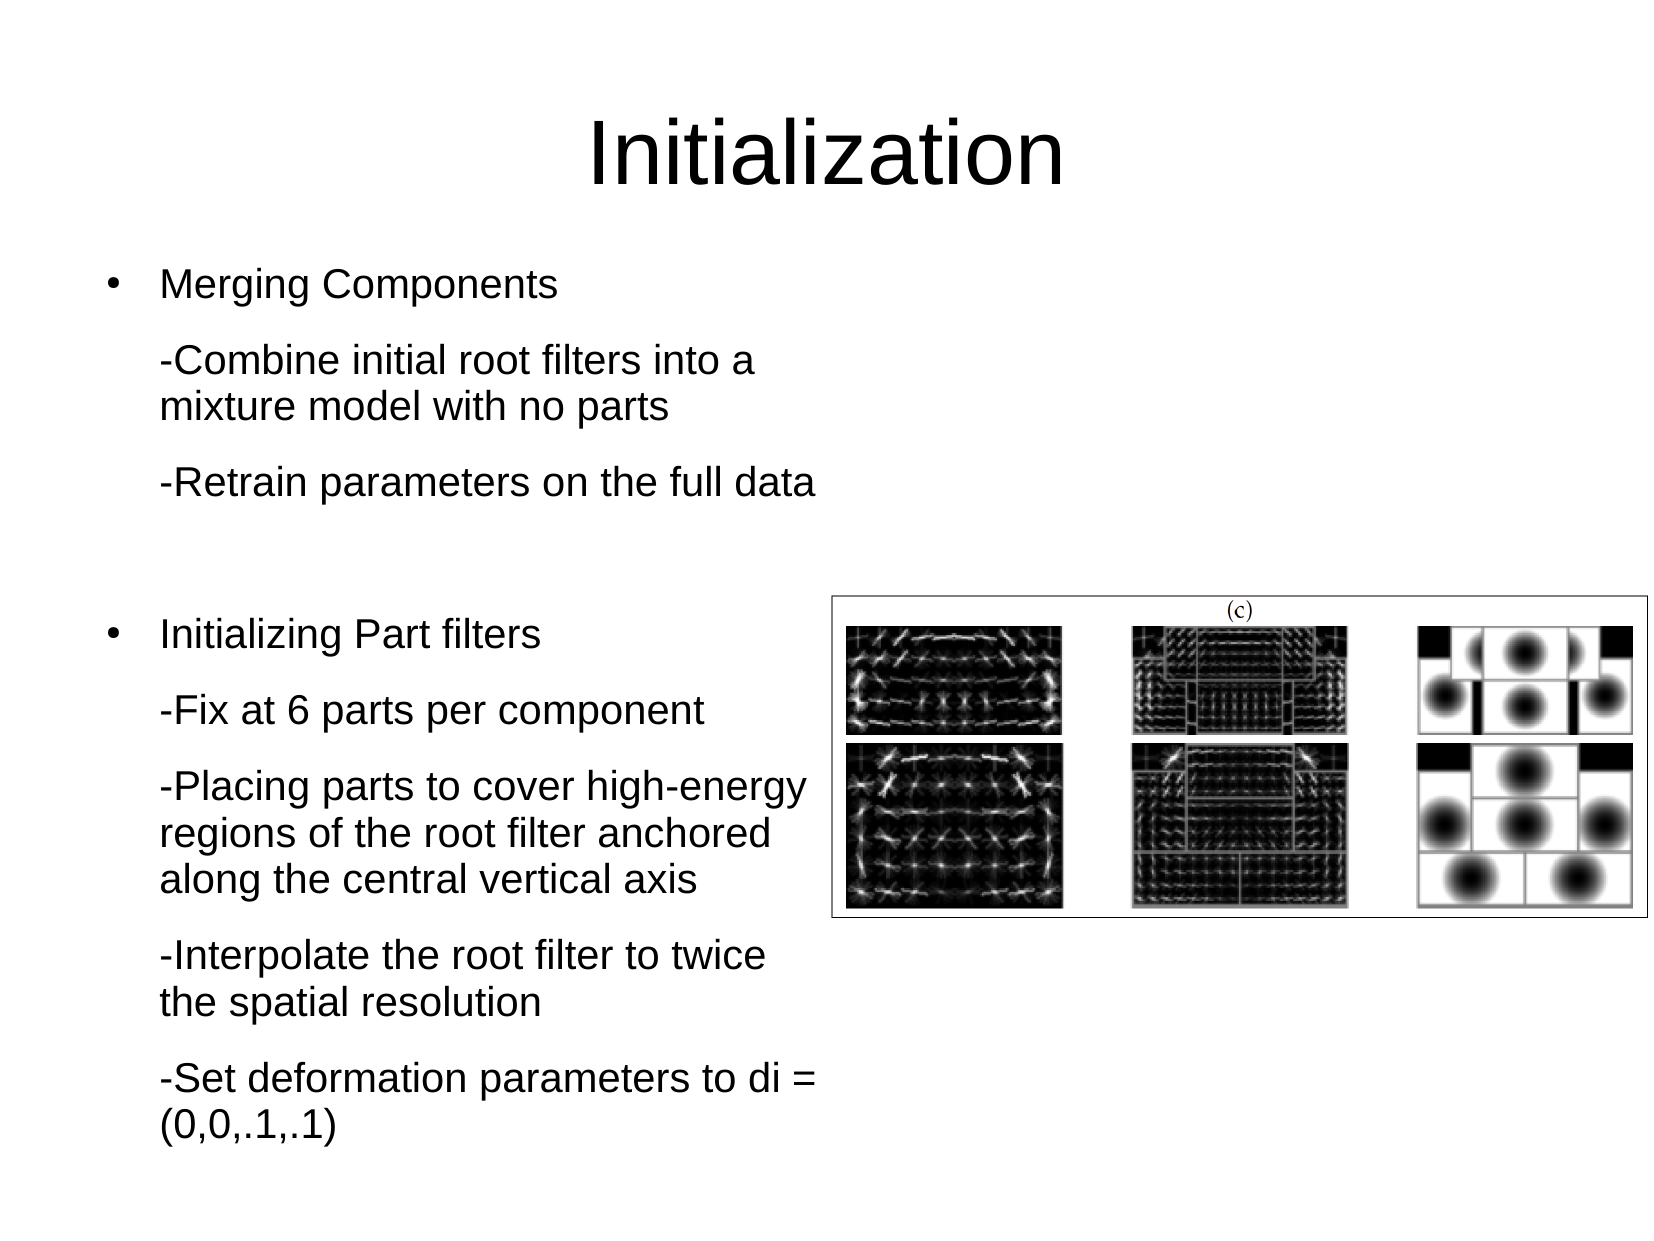

# Initialization
Merging Components
-Combine initial root filters into a mixture model with no parts
-Retrain parameters on the full data
Initializing Part filters
-Fix at 6 parts per component
-Placing parts to cover high-energy regions of the root filter anchored along the central vertical axis
-Interpolate the root filter to twice the spatial resolution
-Set deformation parameters to di = (0,0,.1,.1)